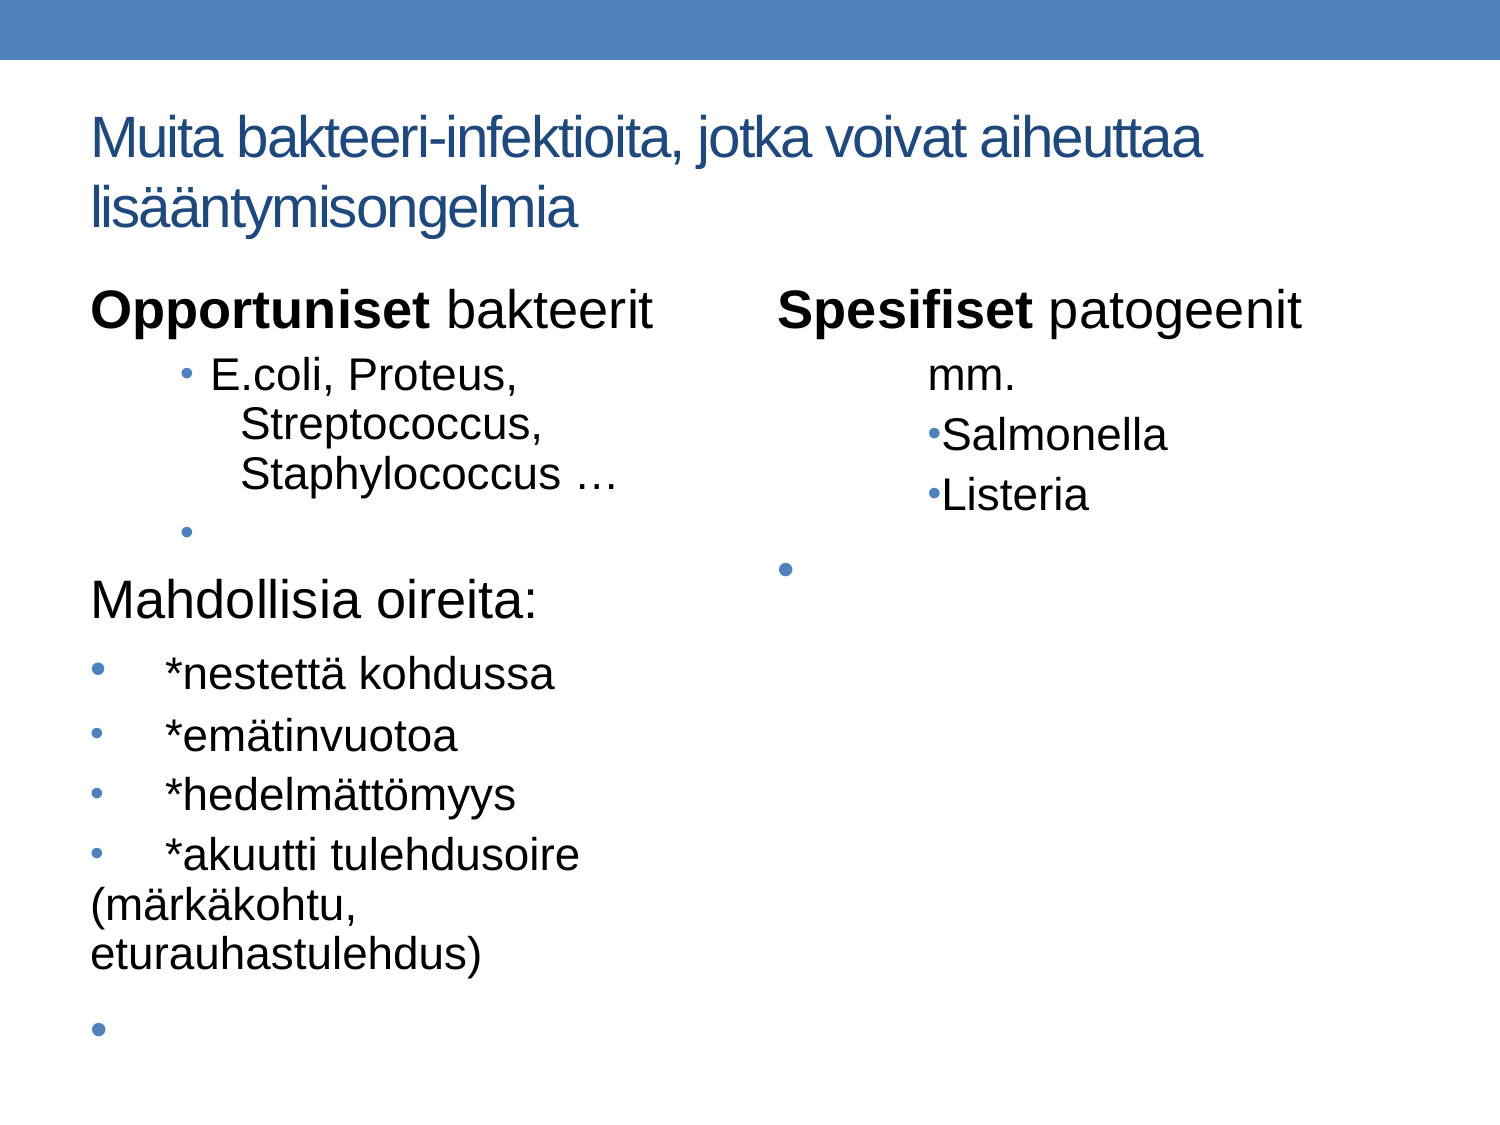

# Muita bakteeri-infektioita, jotka voivat aiheuttaa lisääntymisongelmia
Opportuniset bakteerit
E.coli, Proteus, Streptococcus, Staphylococcus …
Mahdollisia oireita:
	*nestettä kohdussa
	*emätinvuotoa
	*hedelmättömyys
	*akuutti tulehdusoire 	(märkäkohtu, 	eturauhastulehdus)
Spesifiset patogeenit
mm.
Salmonella
Listeria